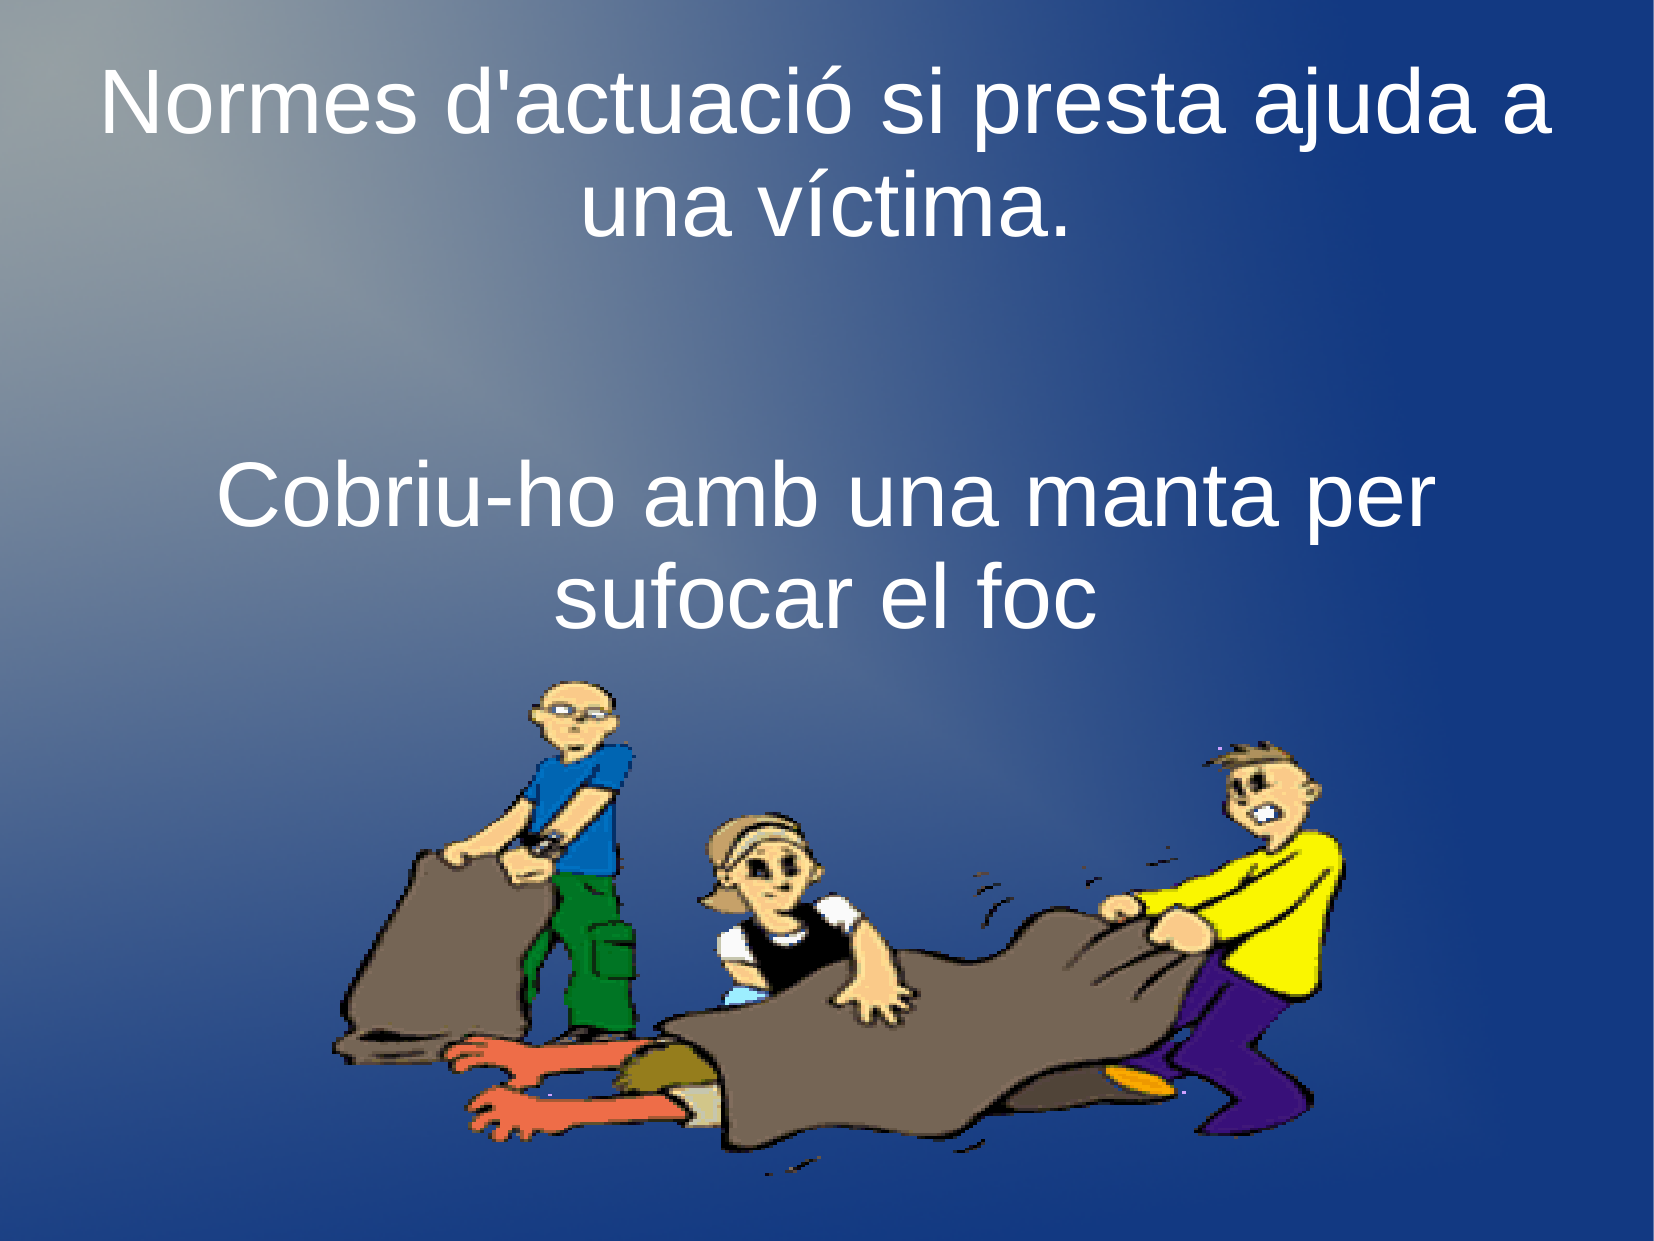

# Normes d'actuació si presta ajuda a una víctima.
Cobriu-ho amb una manta per sufocar el foc